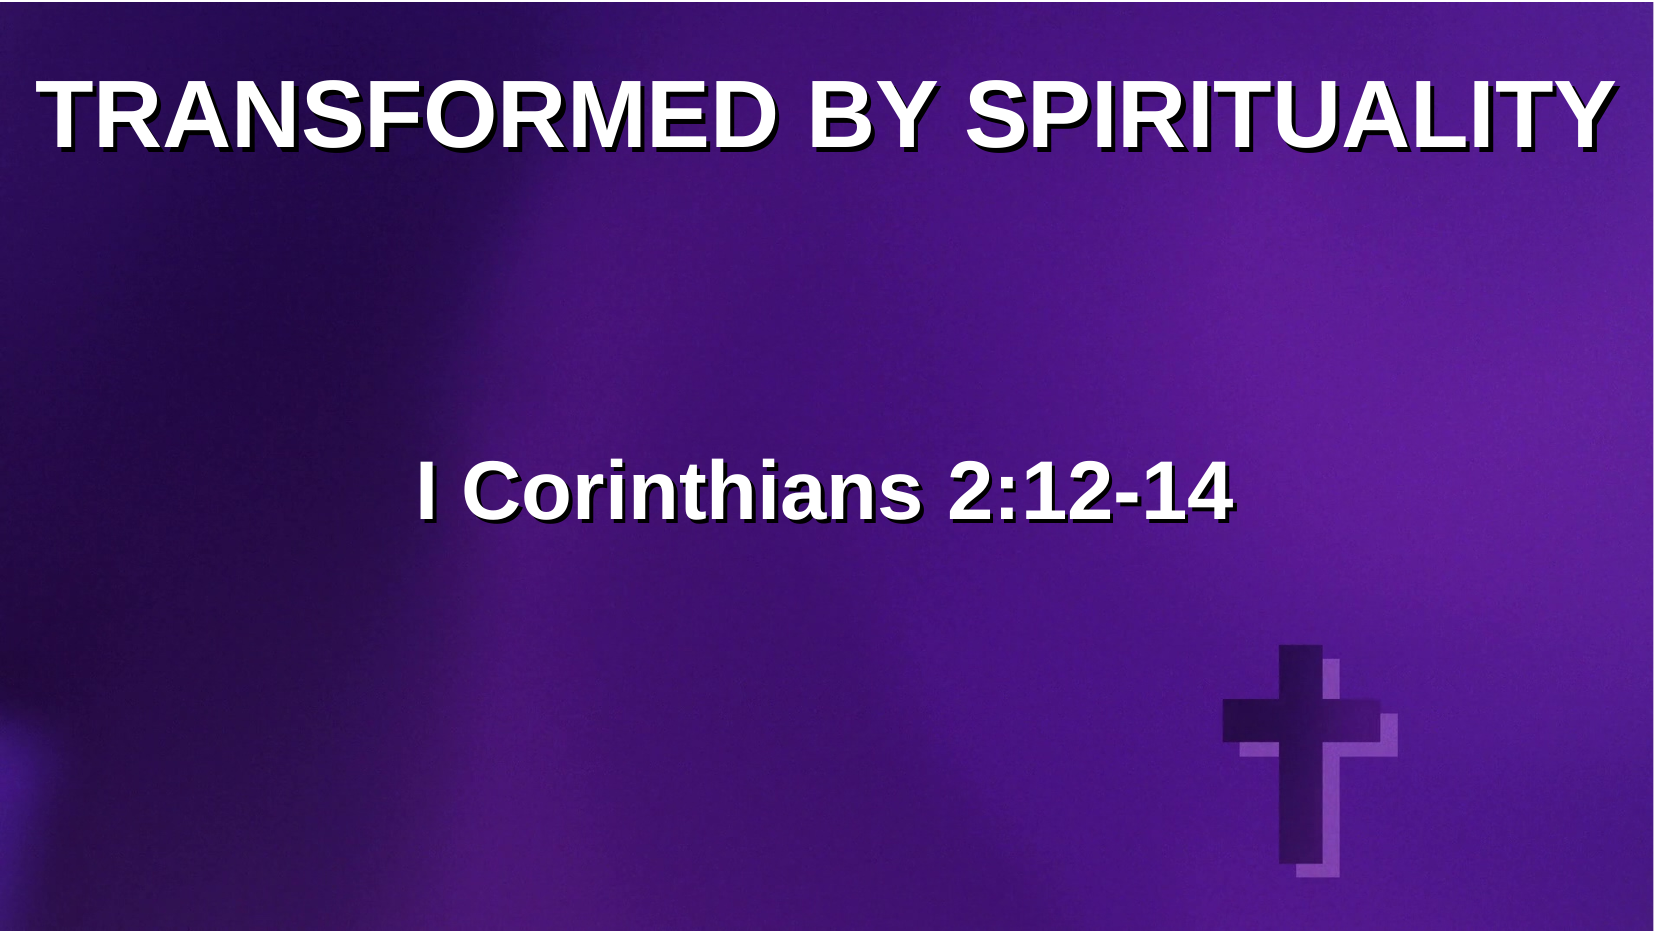

# TRANSFORMED BY SPIRITUALITY
I Corinthians 2:12-14